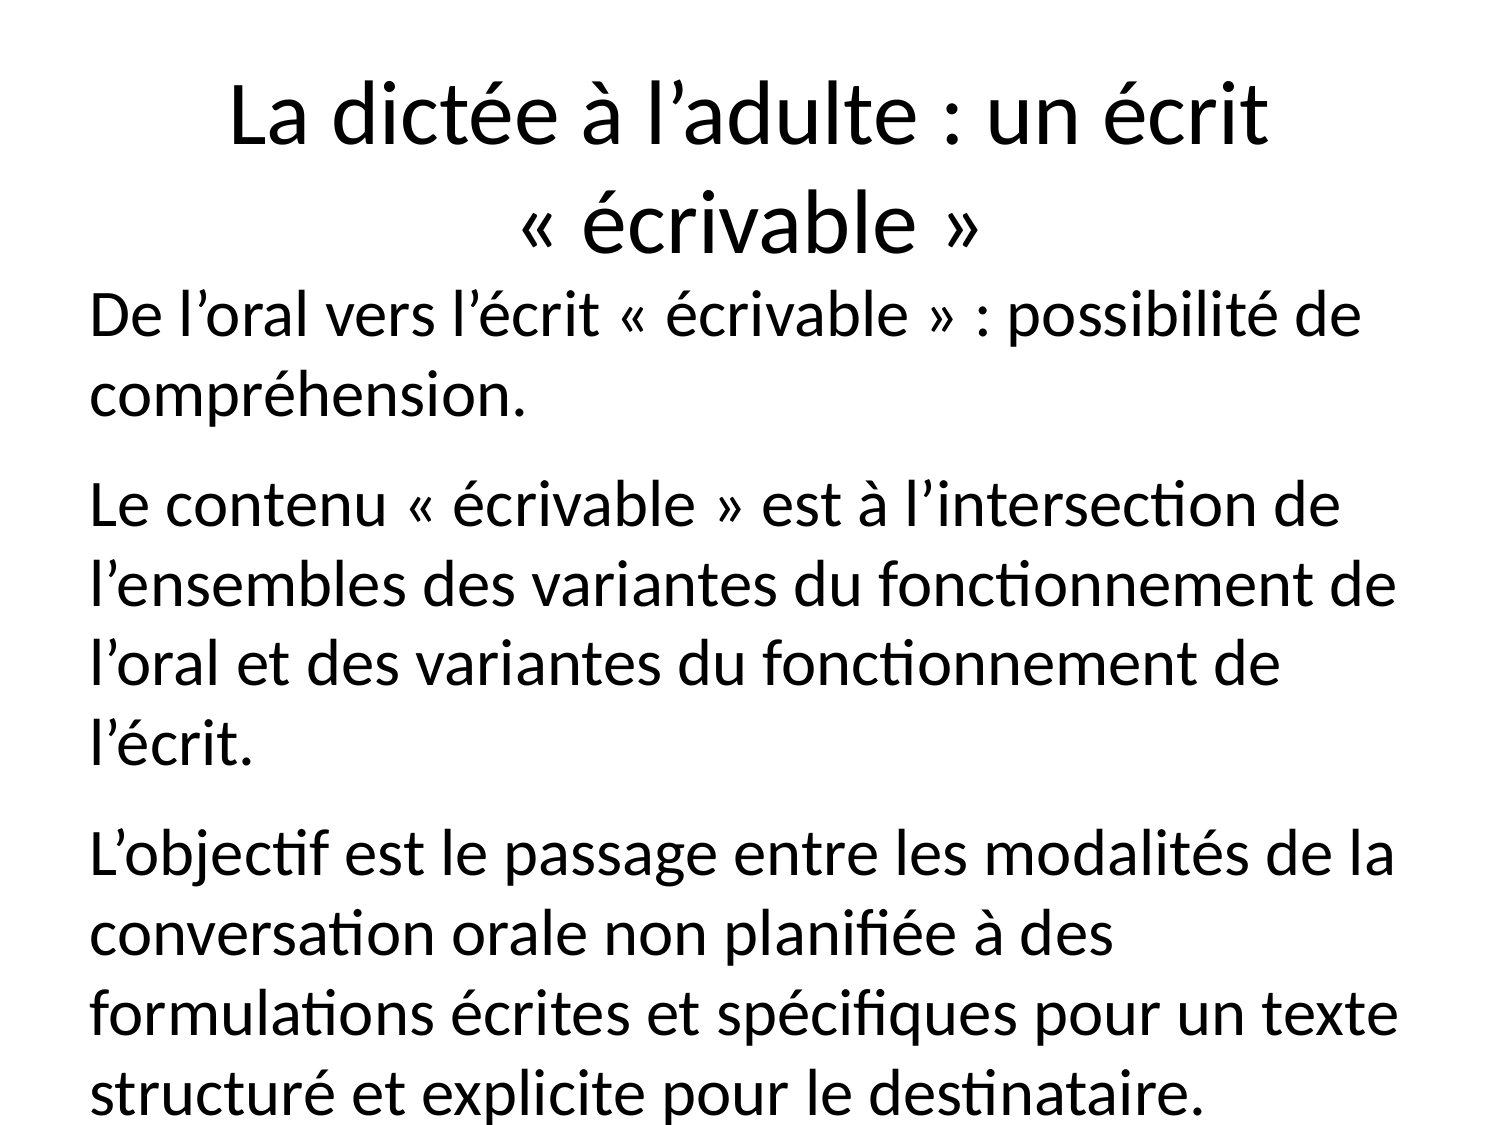

# La dictée à l’adulte : un écrit « écrivable »
De l’oral vers l’écrit « écrivable » : possibilité de compréhension.
Le contenu « écrivable » est à l’intersection de l’ensembles des variantes du fonctionnement de l’oral et des variantes du fonctionnement de l’écrit.
L’objectif est le passage entre les modalités de la conversation orale non planifiée à des formulations écrites et spécifiques pour un texte structuré et explicite pour le destinataire.